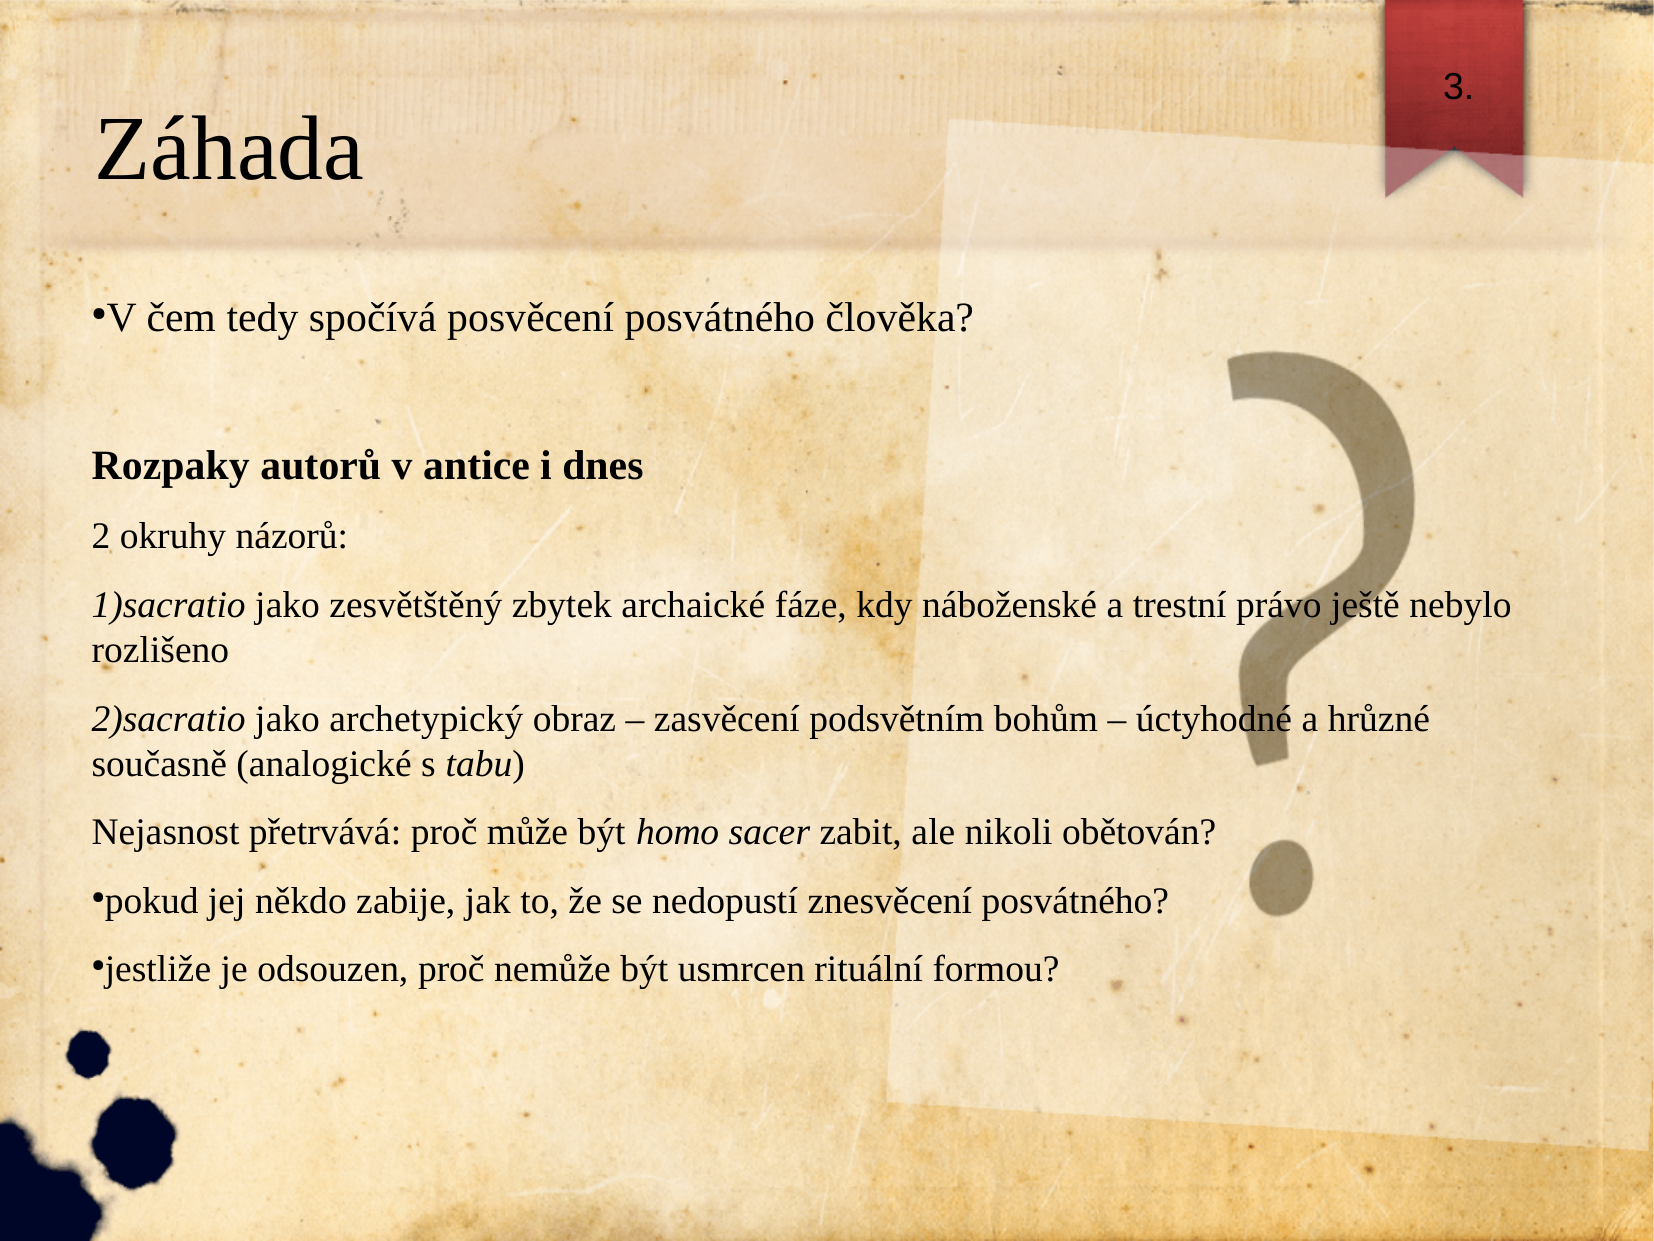

# Záhada
3.
V čem tedy spočívá posvěcení posvátného člověka?
Rozpaky autorů v antice i dnes
2 okruhy názorů:
sacratio jako zesvětštěný zbytek archaické fáze, kdy náboženské a trestní právo ještě nebylo rozlišeno
sacratio jako archetypický obraz – zasvěcení podsvětním bohům – úctyhodné a hrůzné současně (analogické s tabu)
Nejasnost přetrvává: proč může být homo sacer zabit, ale nikoli obětován?
pokud jej někdo zabije, jak to, že se nedopustí znesvěcení posvátného?
jestliže je odsouzen, proč nemůže být usmrcen rituální formou?